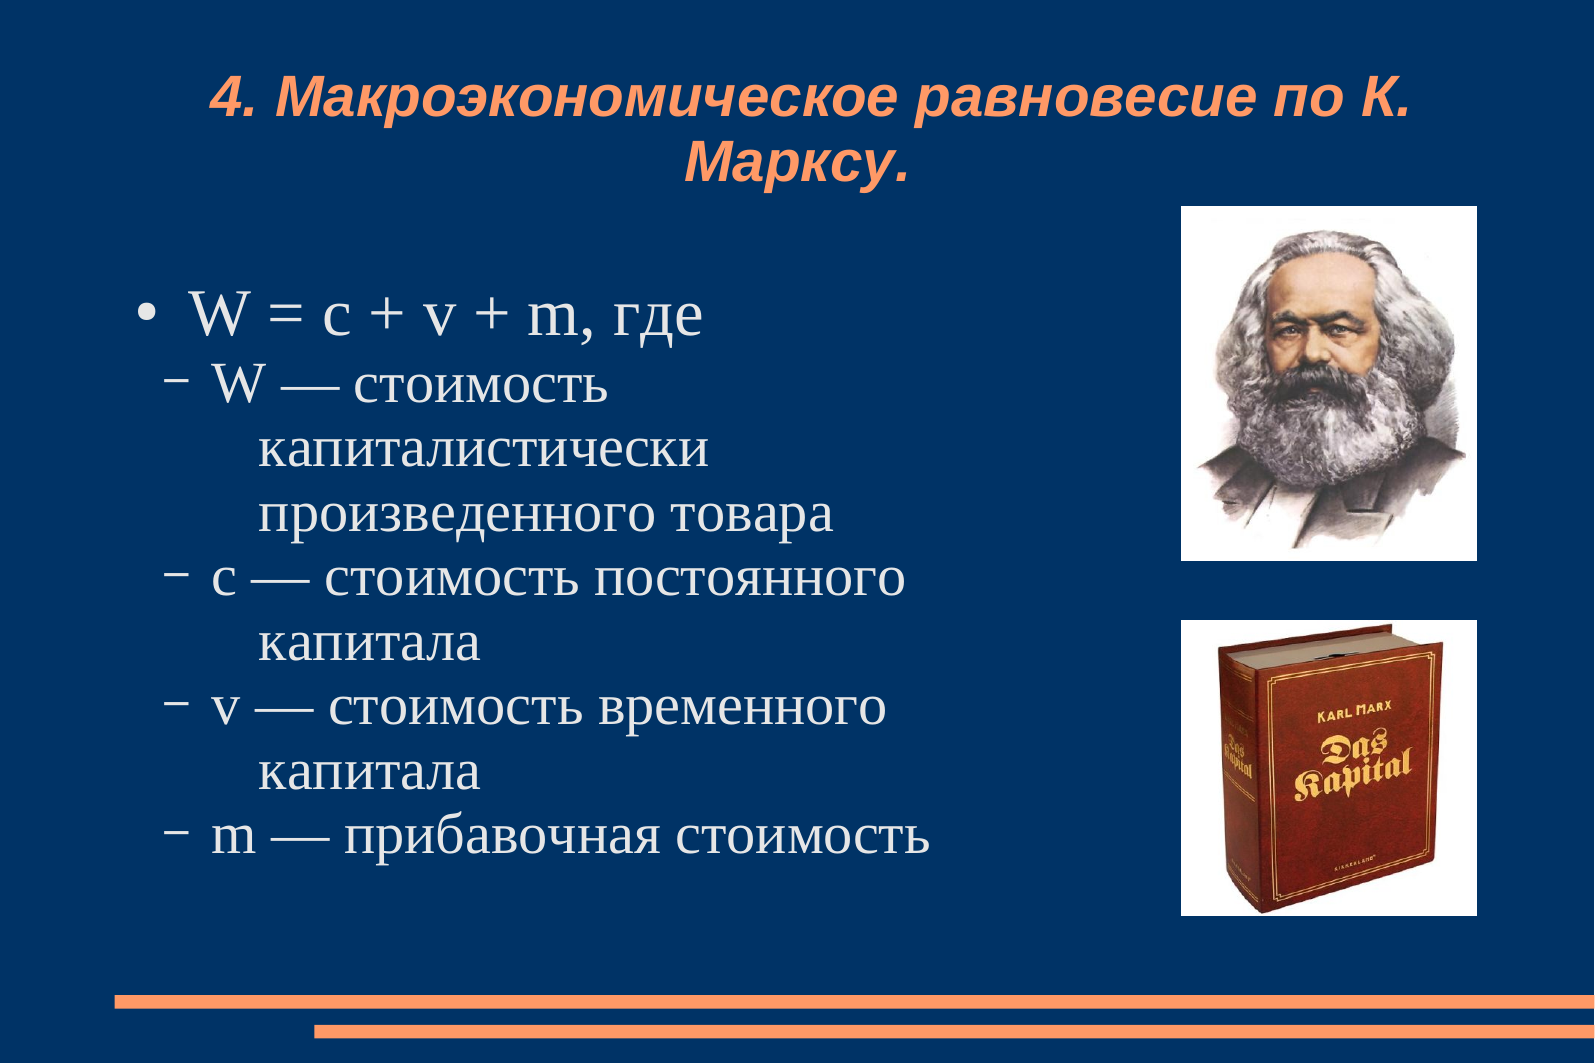

# 4. Макроэкономическое равновесие по К. Марксу.
W = c + v + m, где
W — стоимость капиталистически произведенного товара
с — стоимость постоянного капитала
v — стоимость временного капитала
m — прибавочная стоимость